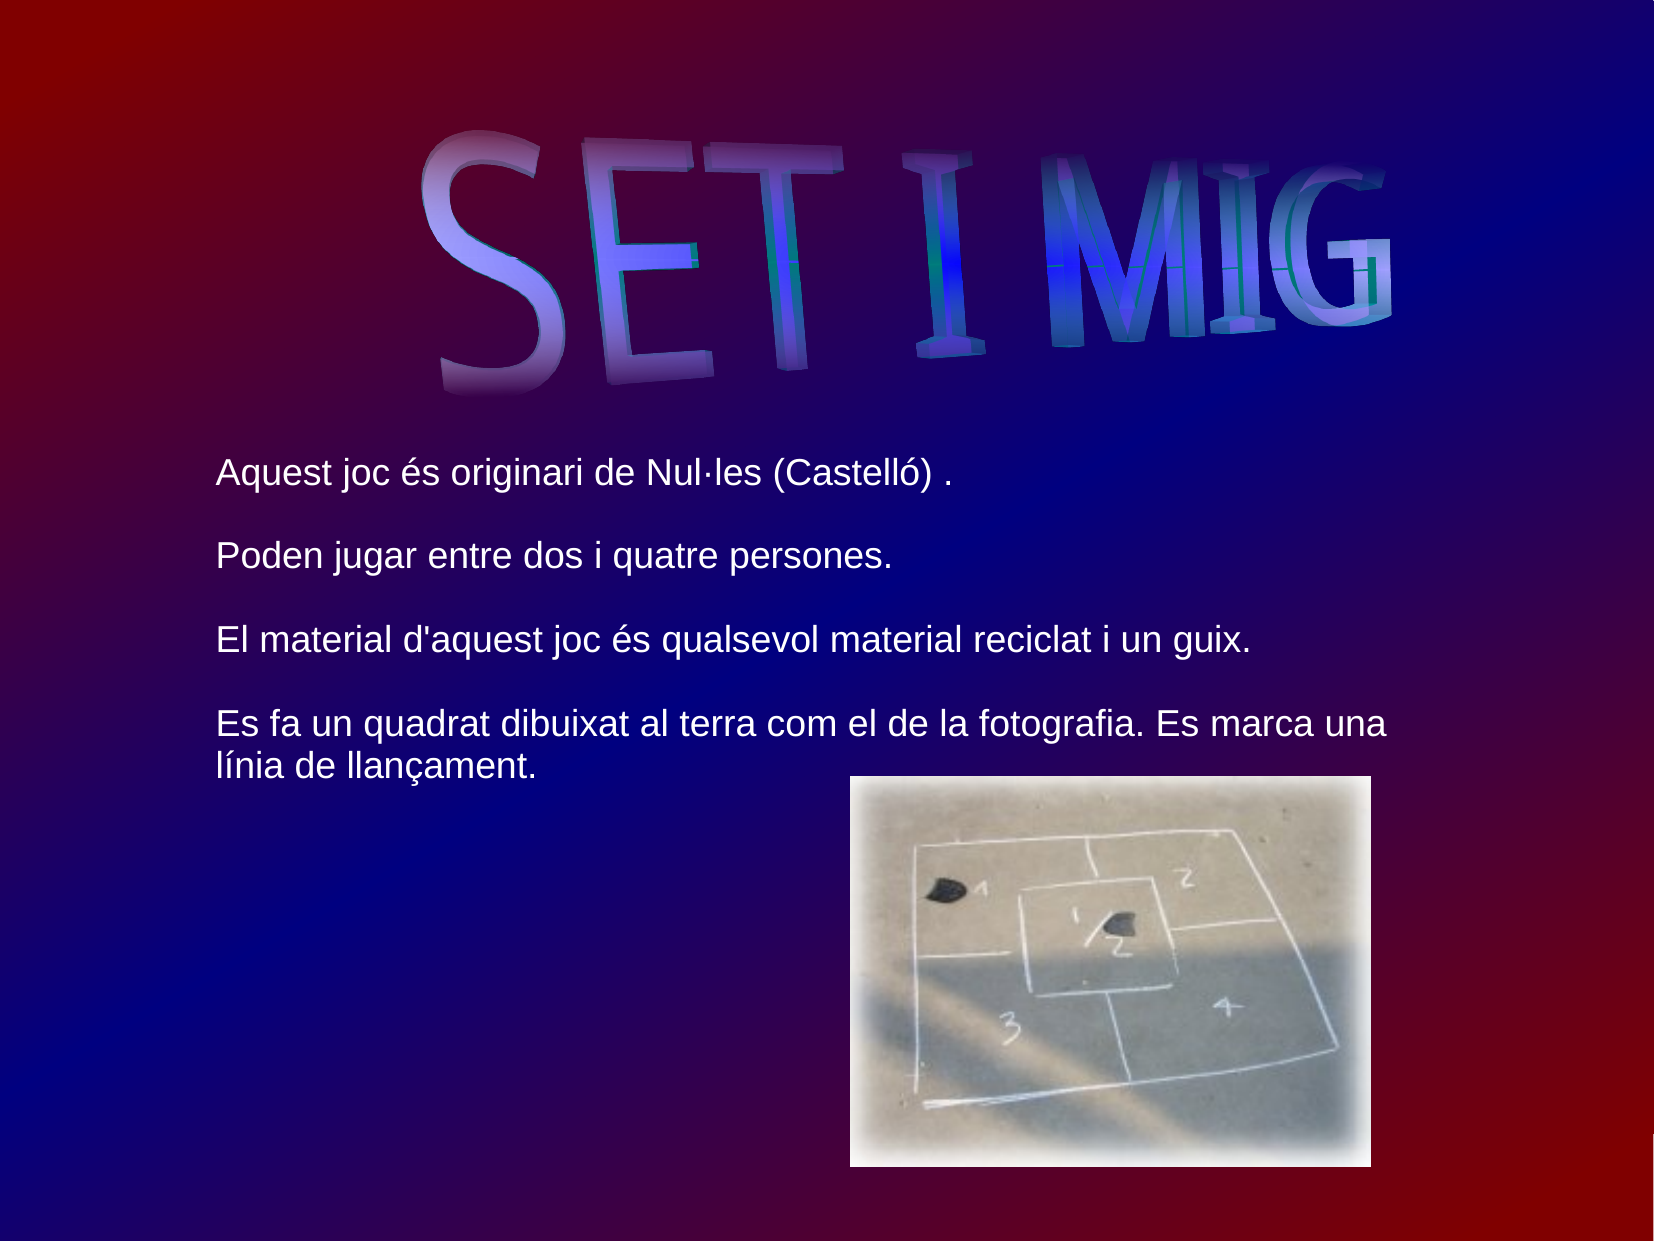

SET I MIG
Aquest joc és originari de Nul·les (Castelló) .
Poden jugar entre dos i quatre persones.
El material d'aquest joc és qualsevol material reciclat i un guix.
Es fa un quadrat dibuixat al terra com el de la fotografia. Es marca una línia de llançament.